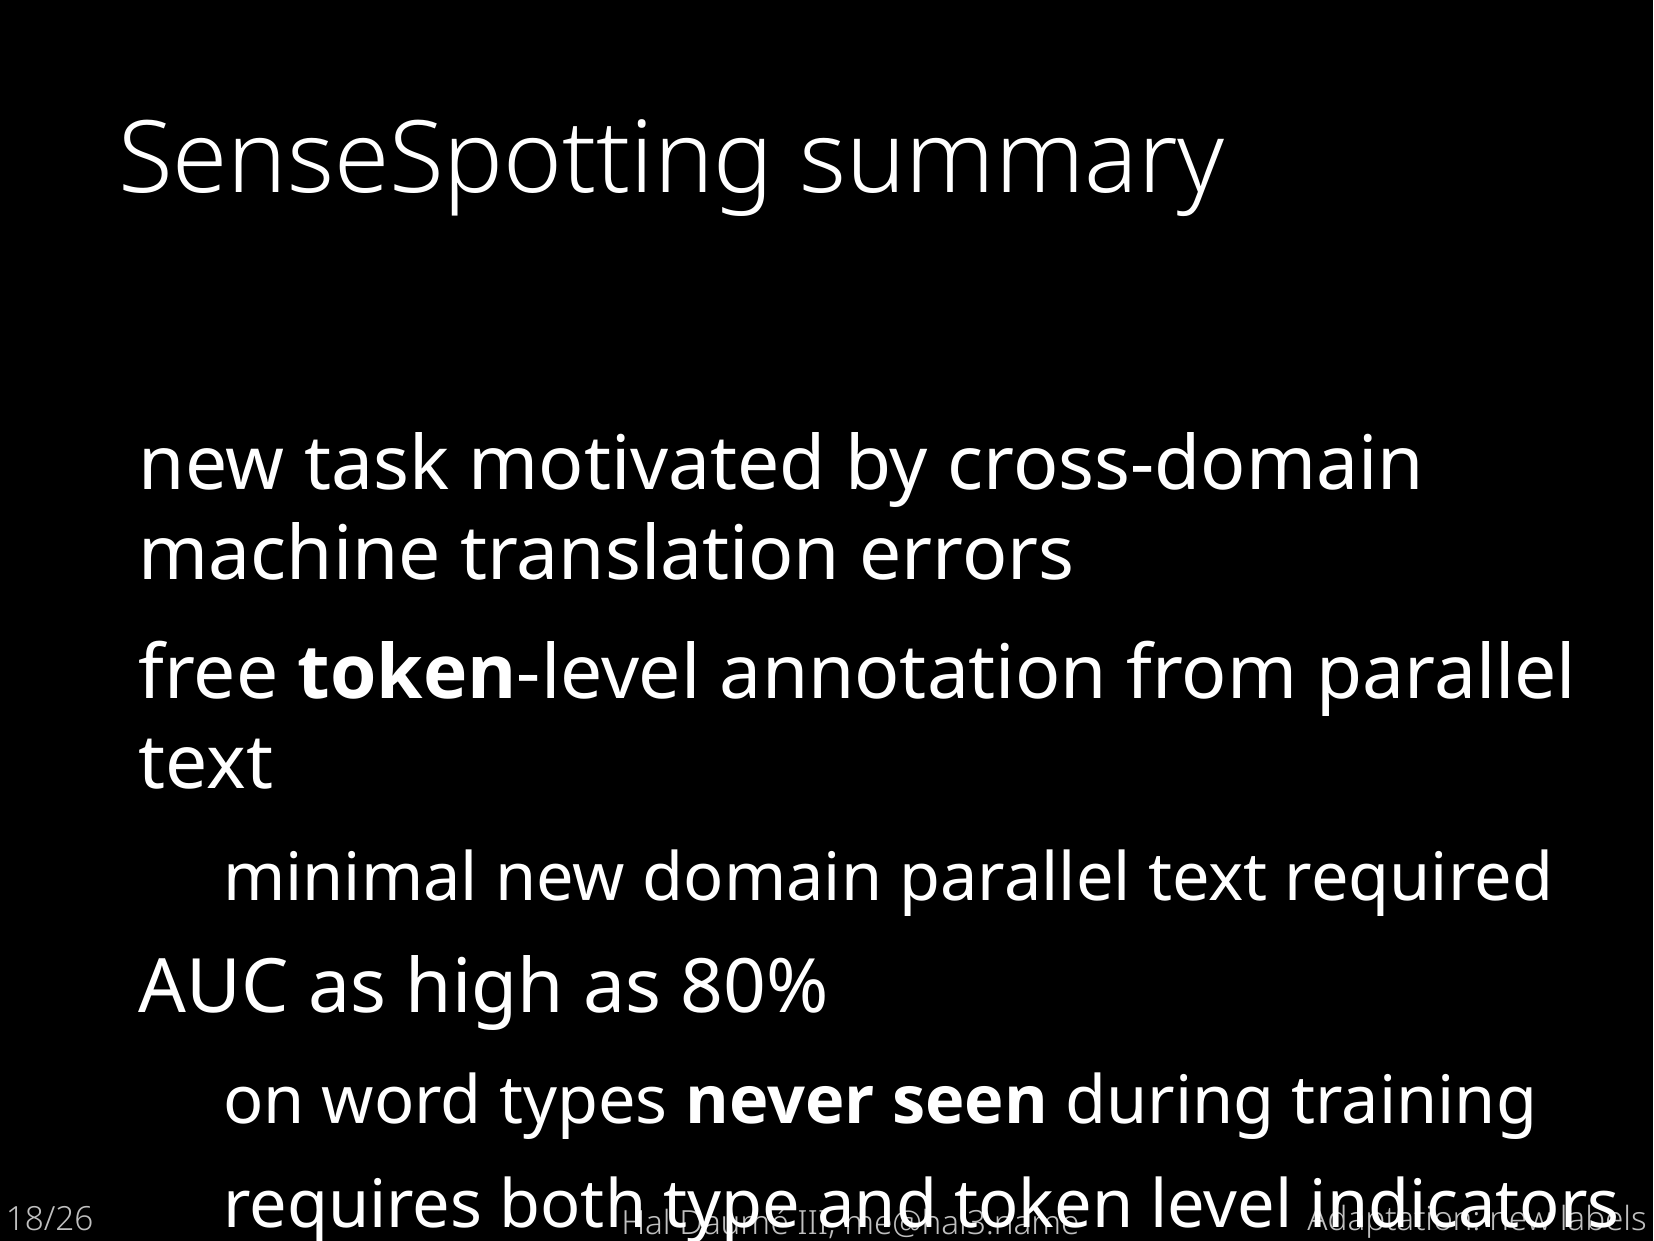

# SenseSpotting summary
new task motivated by cross-domain machine translation errors
free token-level annotation from parallel text
minimal new domain parallel text required
AUC as high as 80%
on word types never seen during training
requires both type and token level indicators